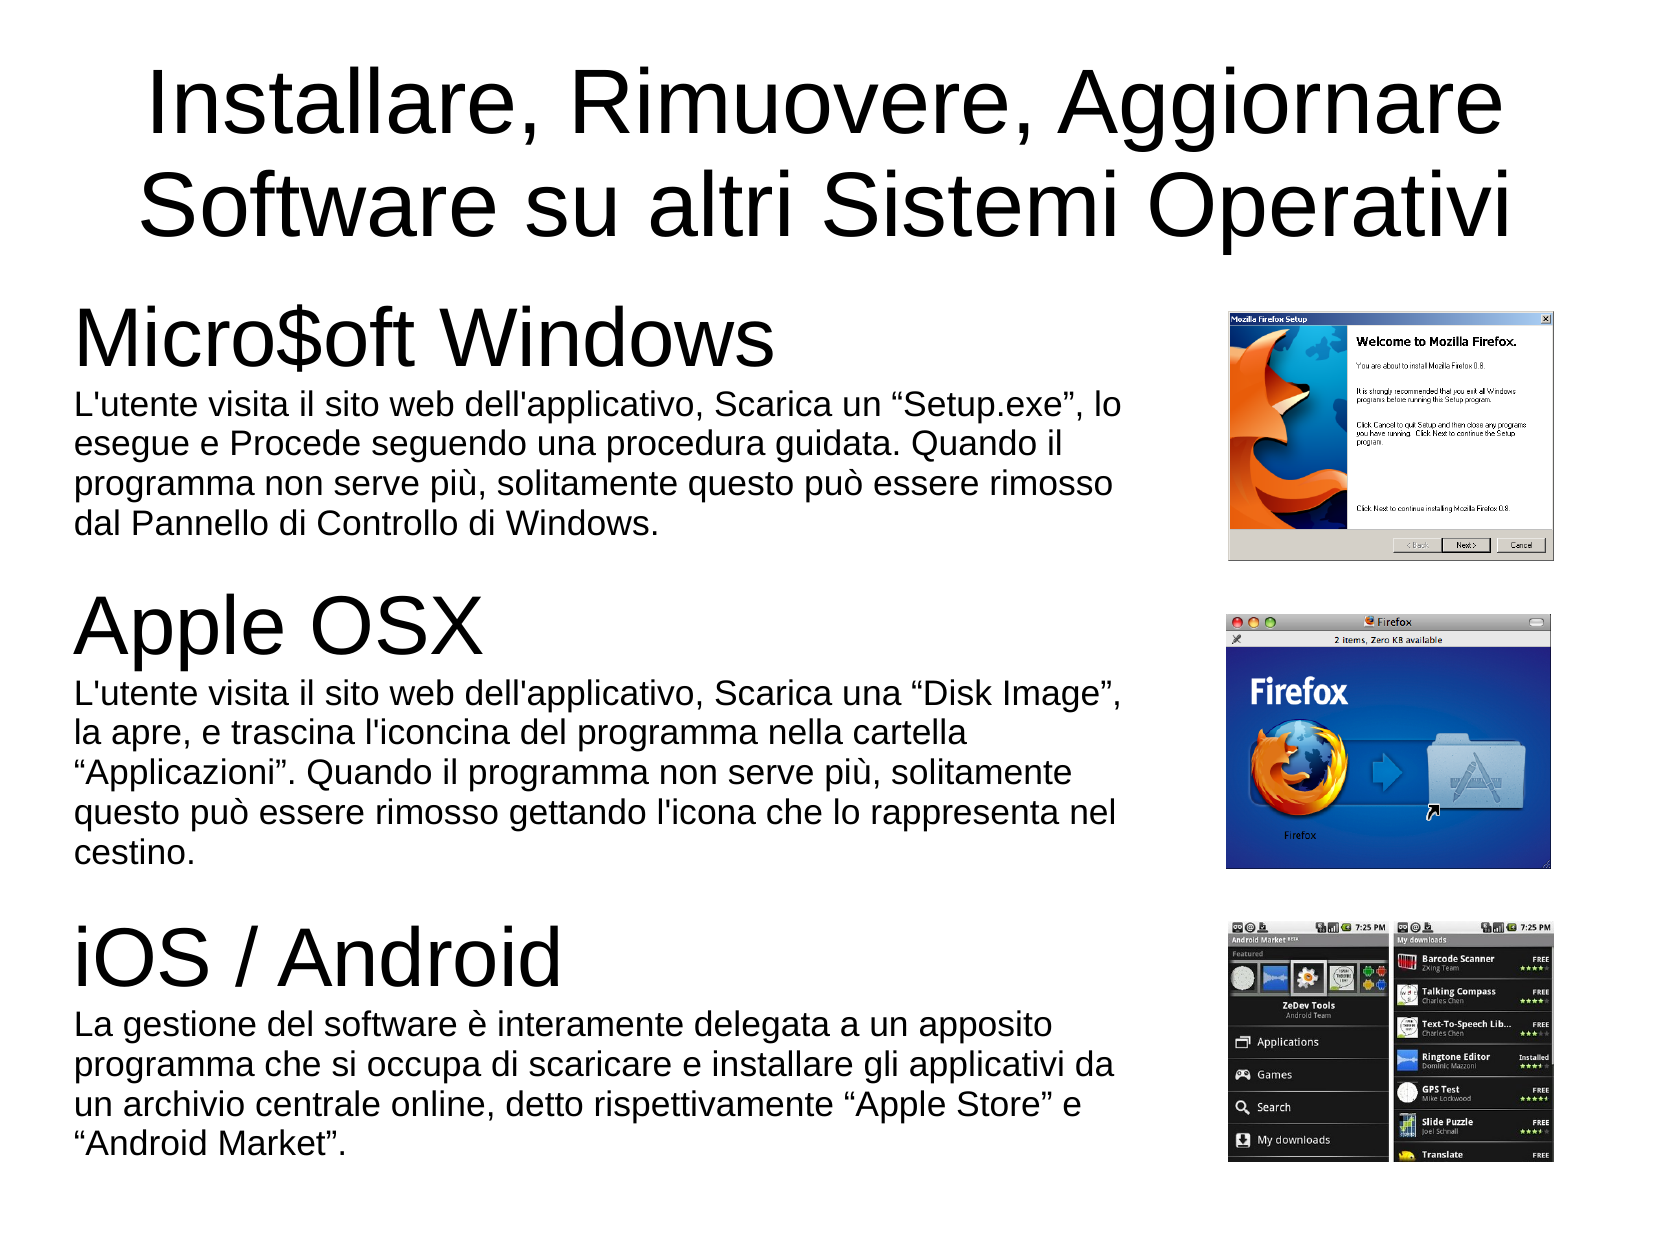

# Installare, Rimuovere, Aggiornare Software su altri Sistemi Operativi
Micro$oft Windows
L'utente visita il sito web dell'applicativo, Scarica un “Setup.exe”, lo esegue e Procede seguendo una procedura guidata. Quando il programma non serve più, solitamente questo può essere rimosso dal Pannello di Controllo di Windows.
Apple OSX
L'utente visita il sito web dell'applicativo, Scarica una “Disk Image”, la apre, e trascina l'iconcina del programma nella cartella “Applicazioni”. Quando il programma non serve più, solitamente questo può essere rimosso gettando l'icona che lo rappresenta nel cestino.
iOS / Android
La gestione del software è interamente delegata a un apposito programma che si occupa di scaricare e installare gli applicativi da un archivio centrale online, detto rispettivamente “Apple Store” e “Android Market”.